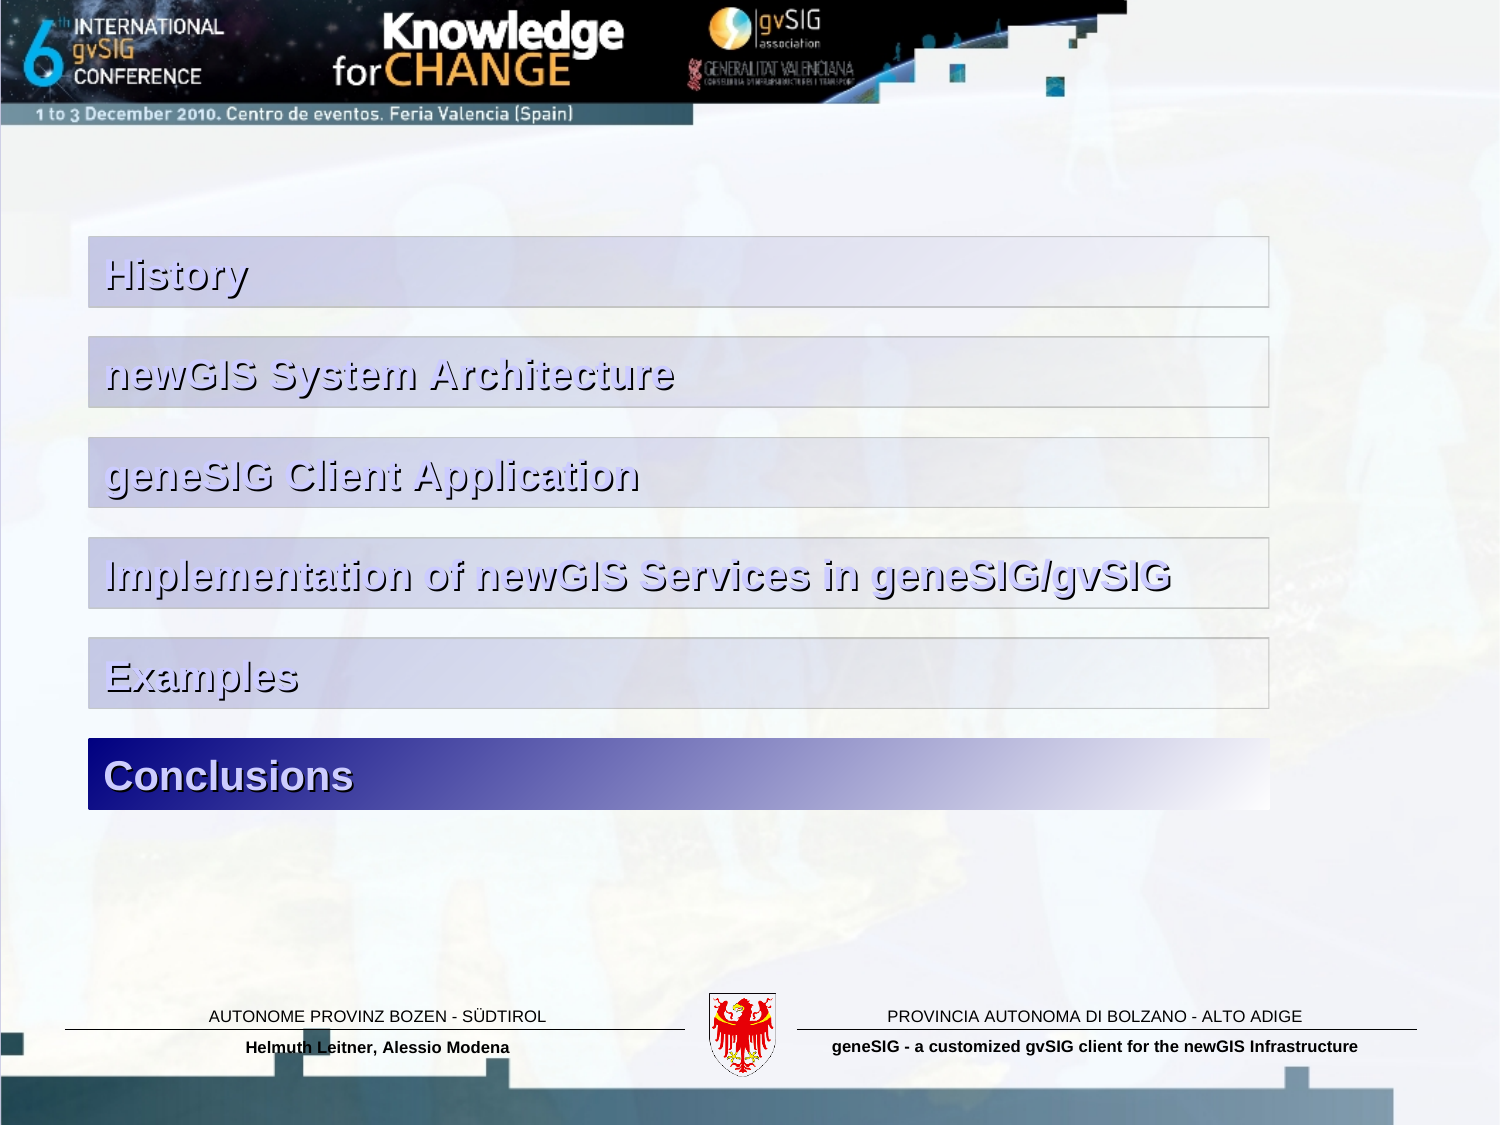

History
newGIS System Architecture
geneSIG Client Application
Implementation of newGIS Services in geneSIG/gvSIG
Examples
Conclusions